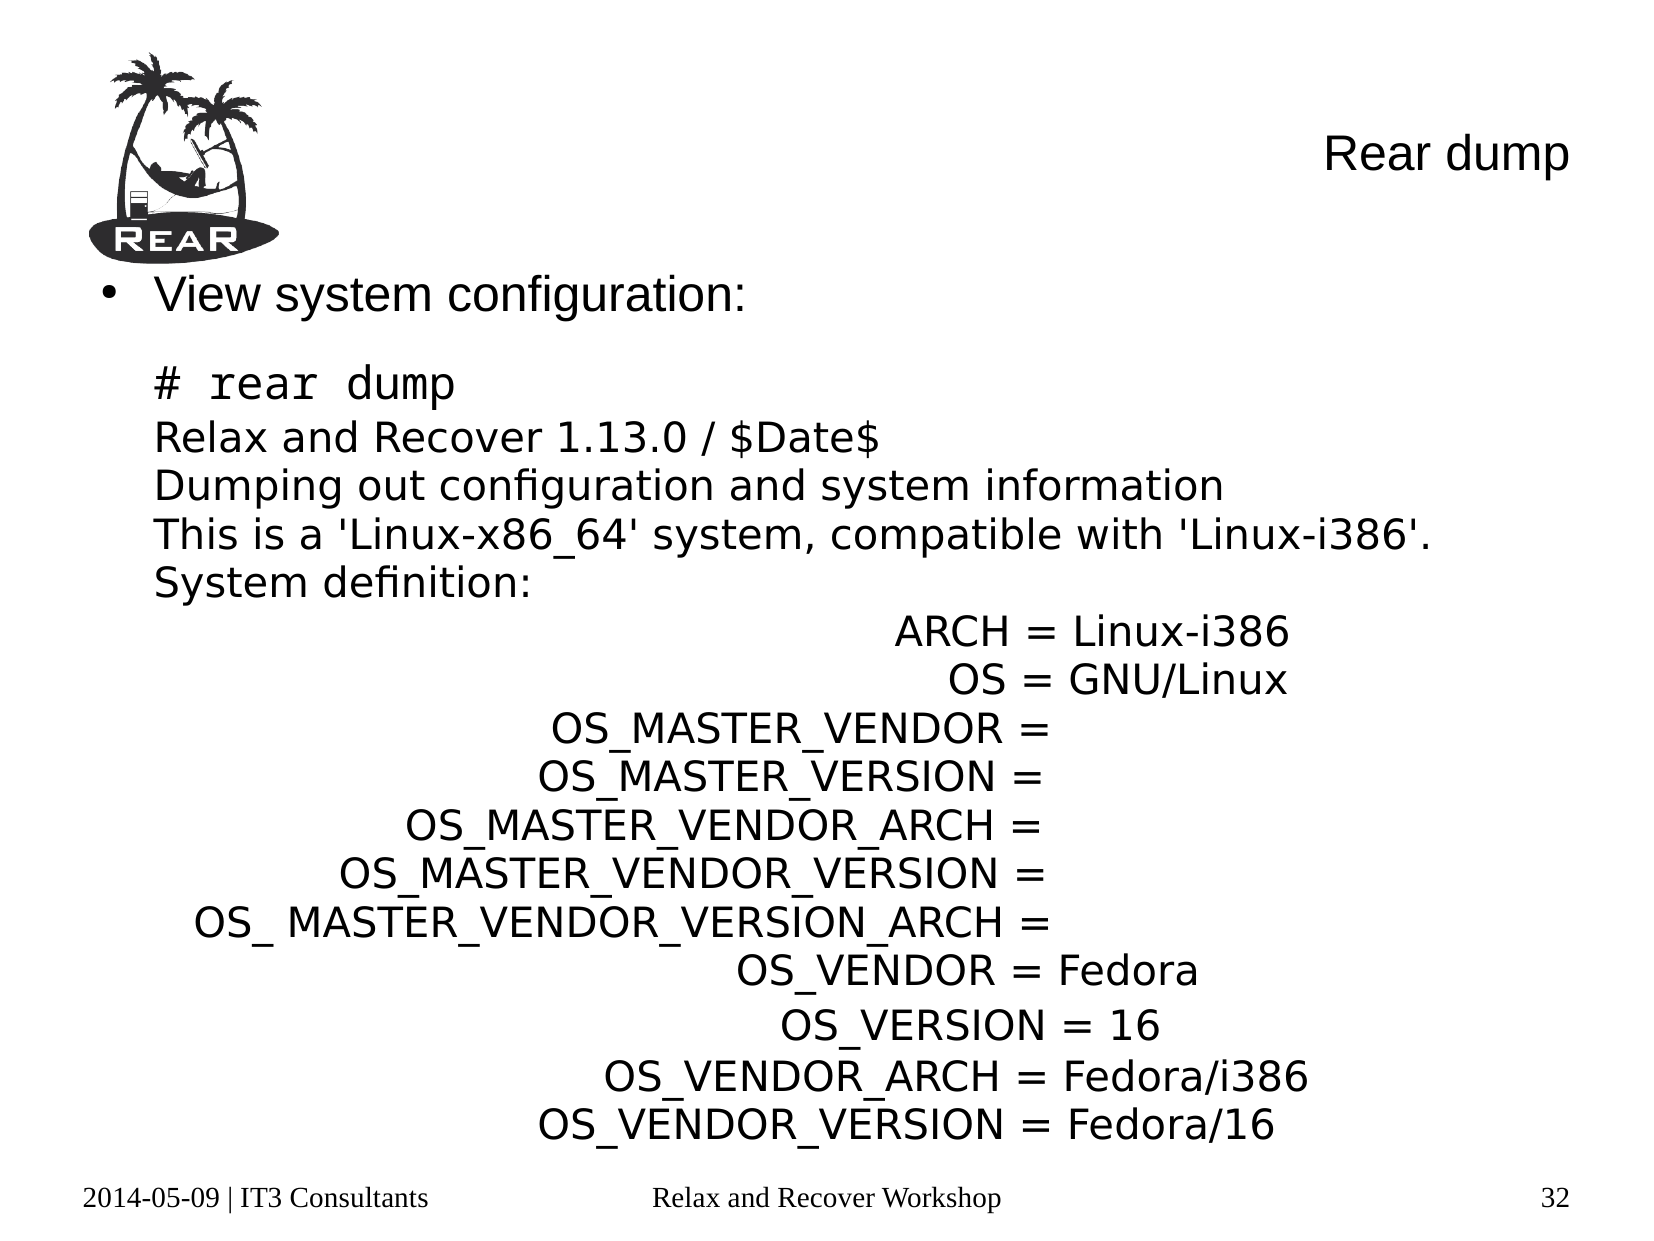

# Rear dump
View system configuration:
# rear dump Relax and Recover 1.13.0 / $Date$ Dumping out configuration and system information This is a 'Linux-x86_64' system, compatible with 'Linux-i386'. System definition: ARCH = Linux-i386 OS = GNU/Linux OS_MASTER_VENDOR = OS_MASTER_VERSION = OS_MASTER_VENDOR_ARCH = OS_MASTER_VENDOR_VERSION = OS_ MASTER_VENDOR_VERSION_ARCH = OS_VENDOR = Fedora OS_VERSION = 16 OS_VENDOR_ARCH = Fedora/i386 OS_VENDOR_VERSION = Fedora/16
2014-05-09 | IT3 Consultants
Relax and Recover Workshop
32